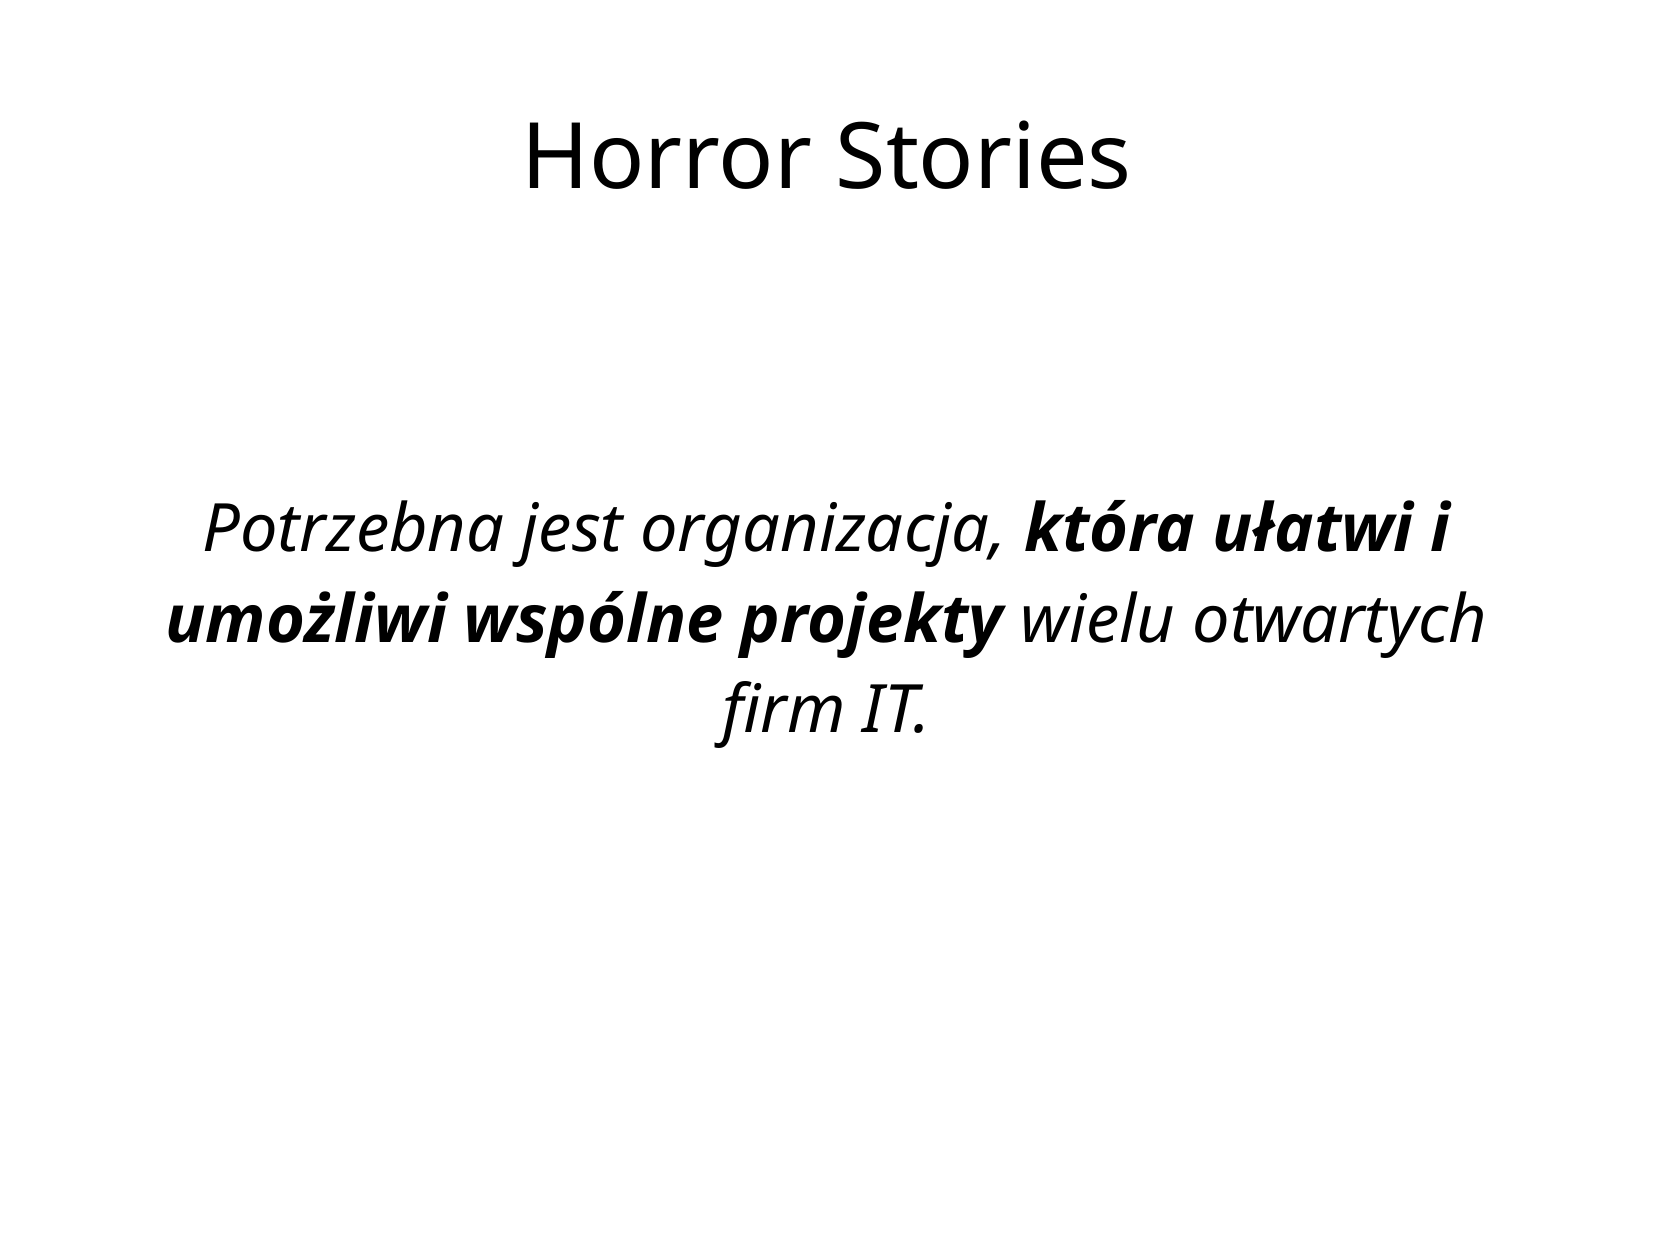

# Horror Stories
Potrzebna jest organizacja, która ułatwi i umożliwi wspólne projekty wielu otwartych firm IT.